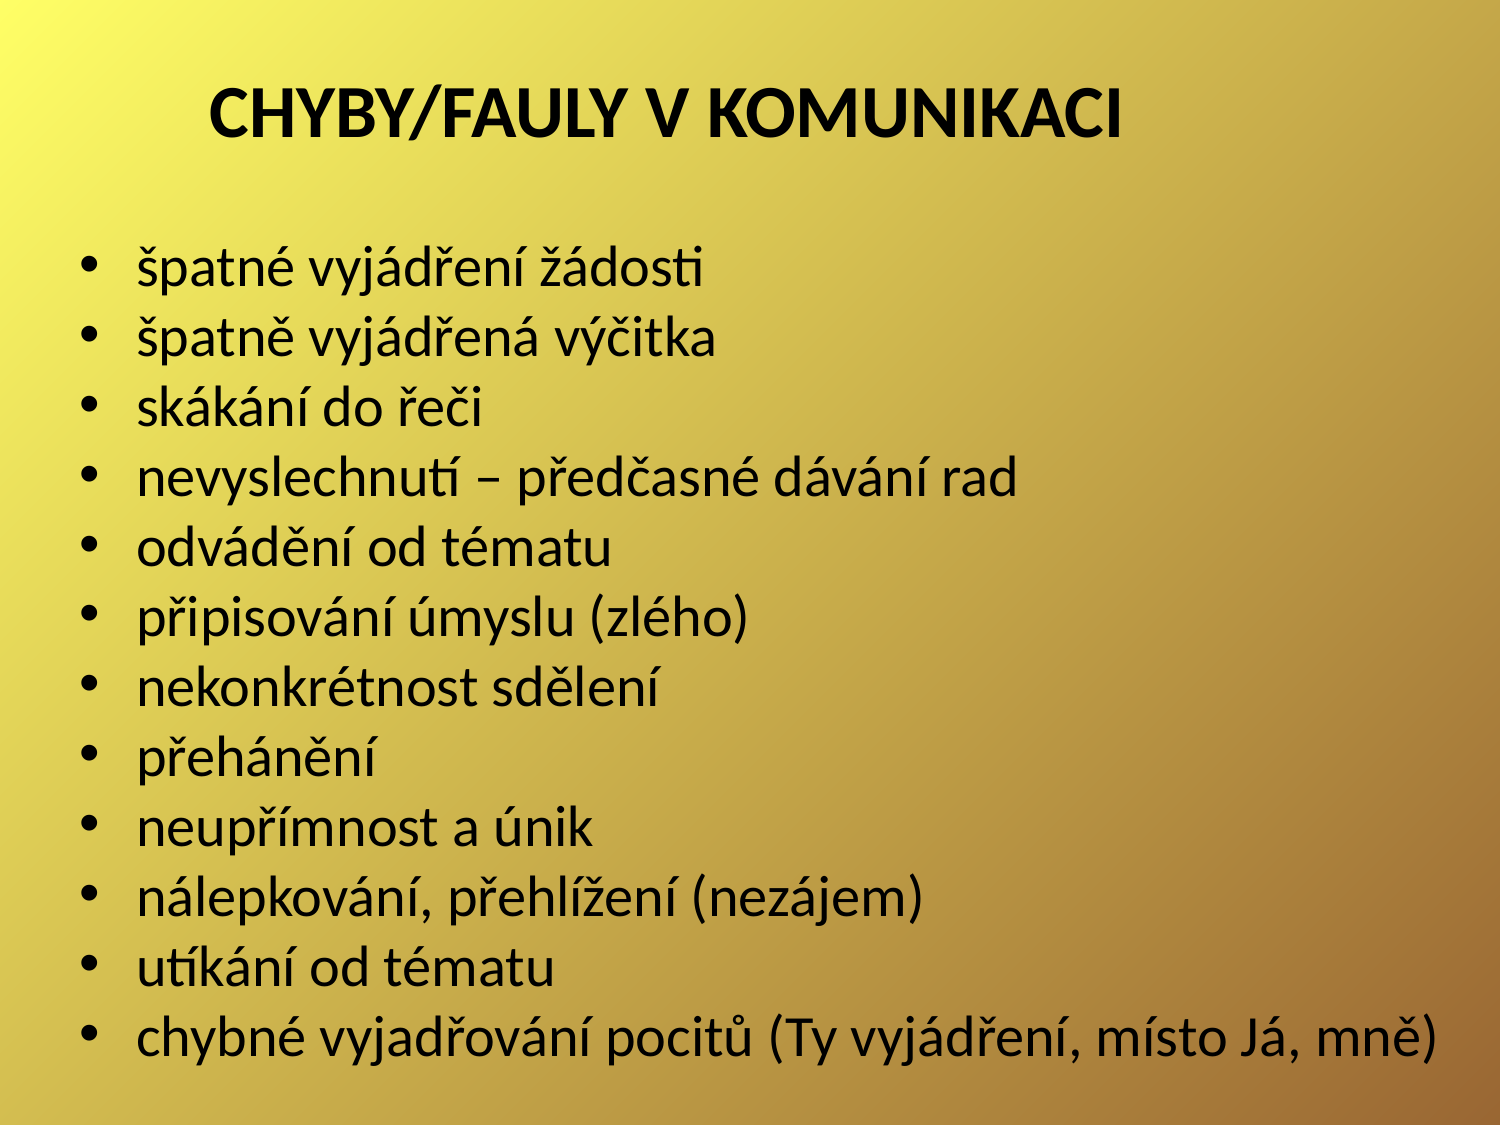

CHYBY/FAULY V KOMUNIKACI
špatné vyjádření žádosti
špatně vyjádřená výčitka
skákání do řeči
nevyslechnutí – předčasné dávání rad
odvádění od tématu
připisování úmyslu (zlého)
nekonkrétnost sdělení
přehánění
neupřímnost a únik
nálepkování, přehlížení (nezájem)
utíkání od tématu
chybné vyjadřování pocitů (Ty vyjádření, místo Já, mně)